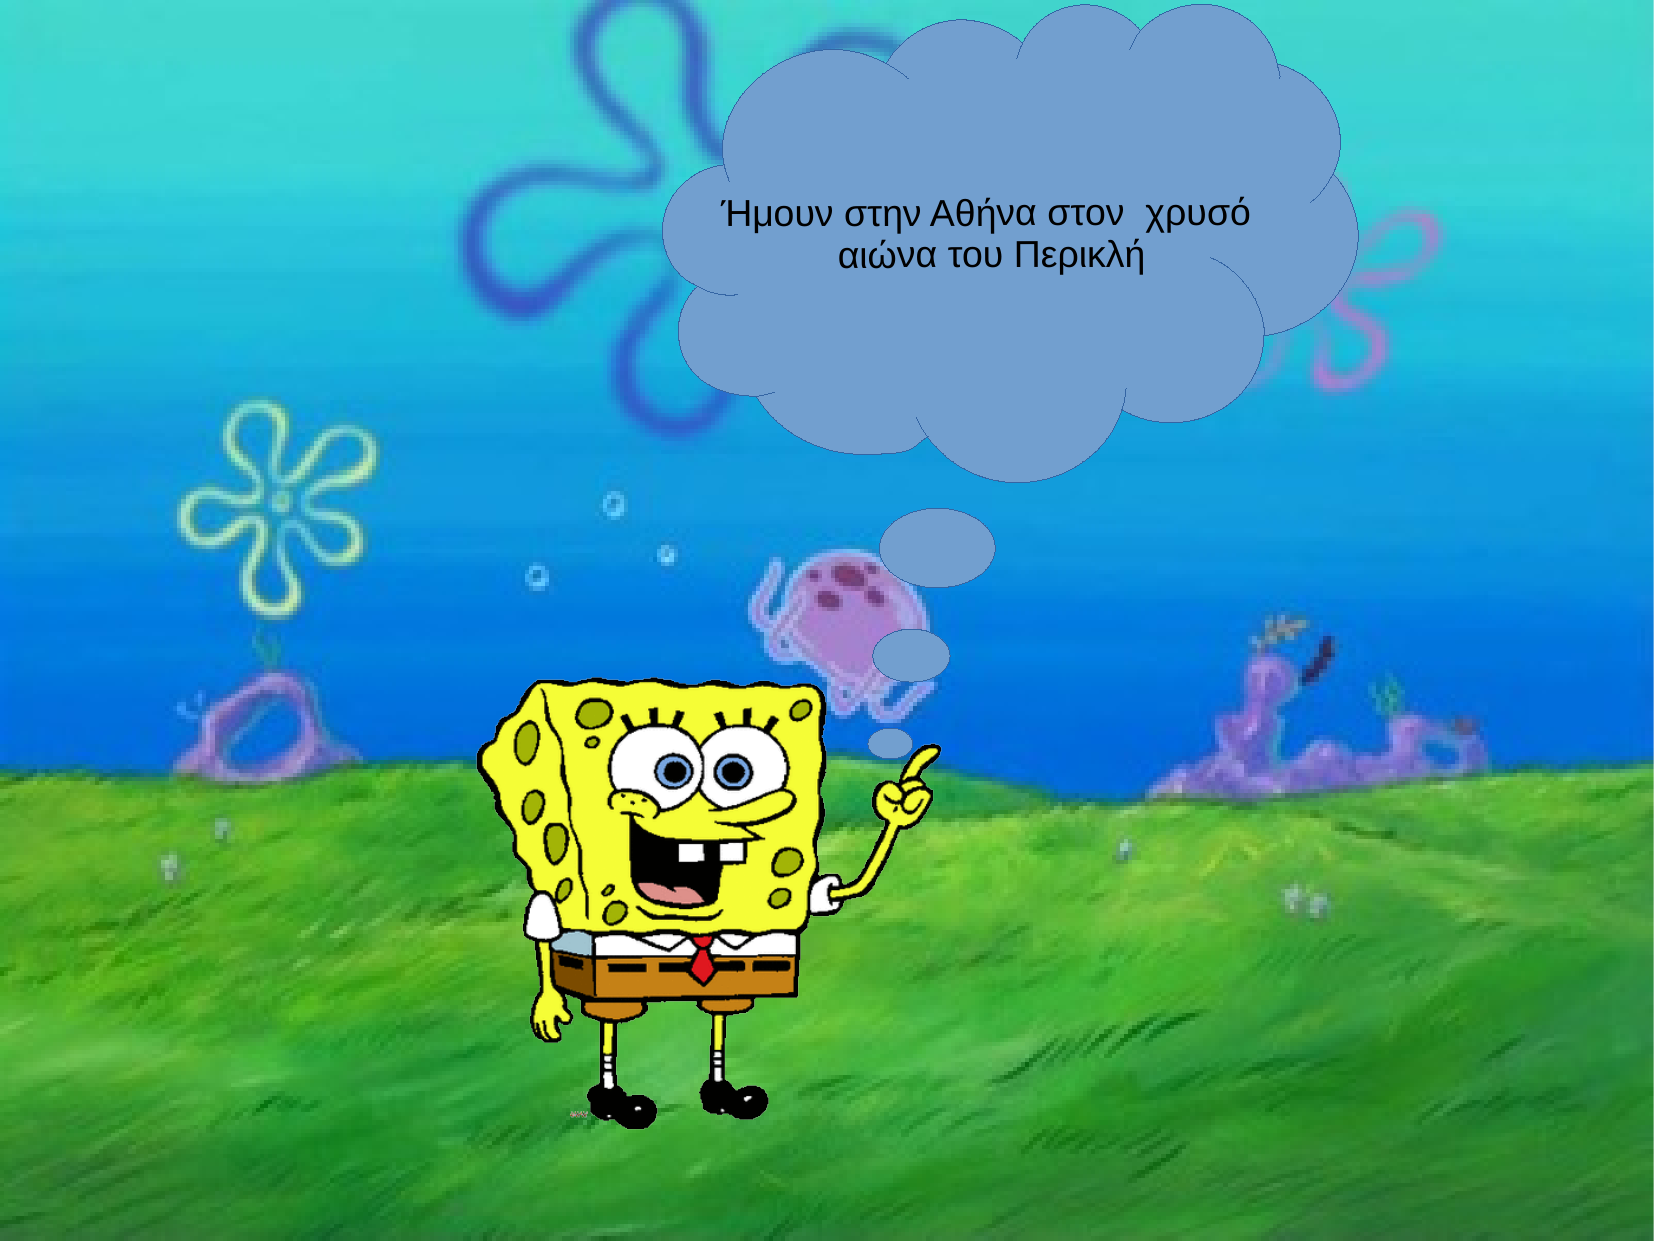

Ήμουν στην Αθήνα στον χρυσό
 αιώνα του Περικλή